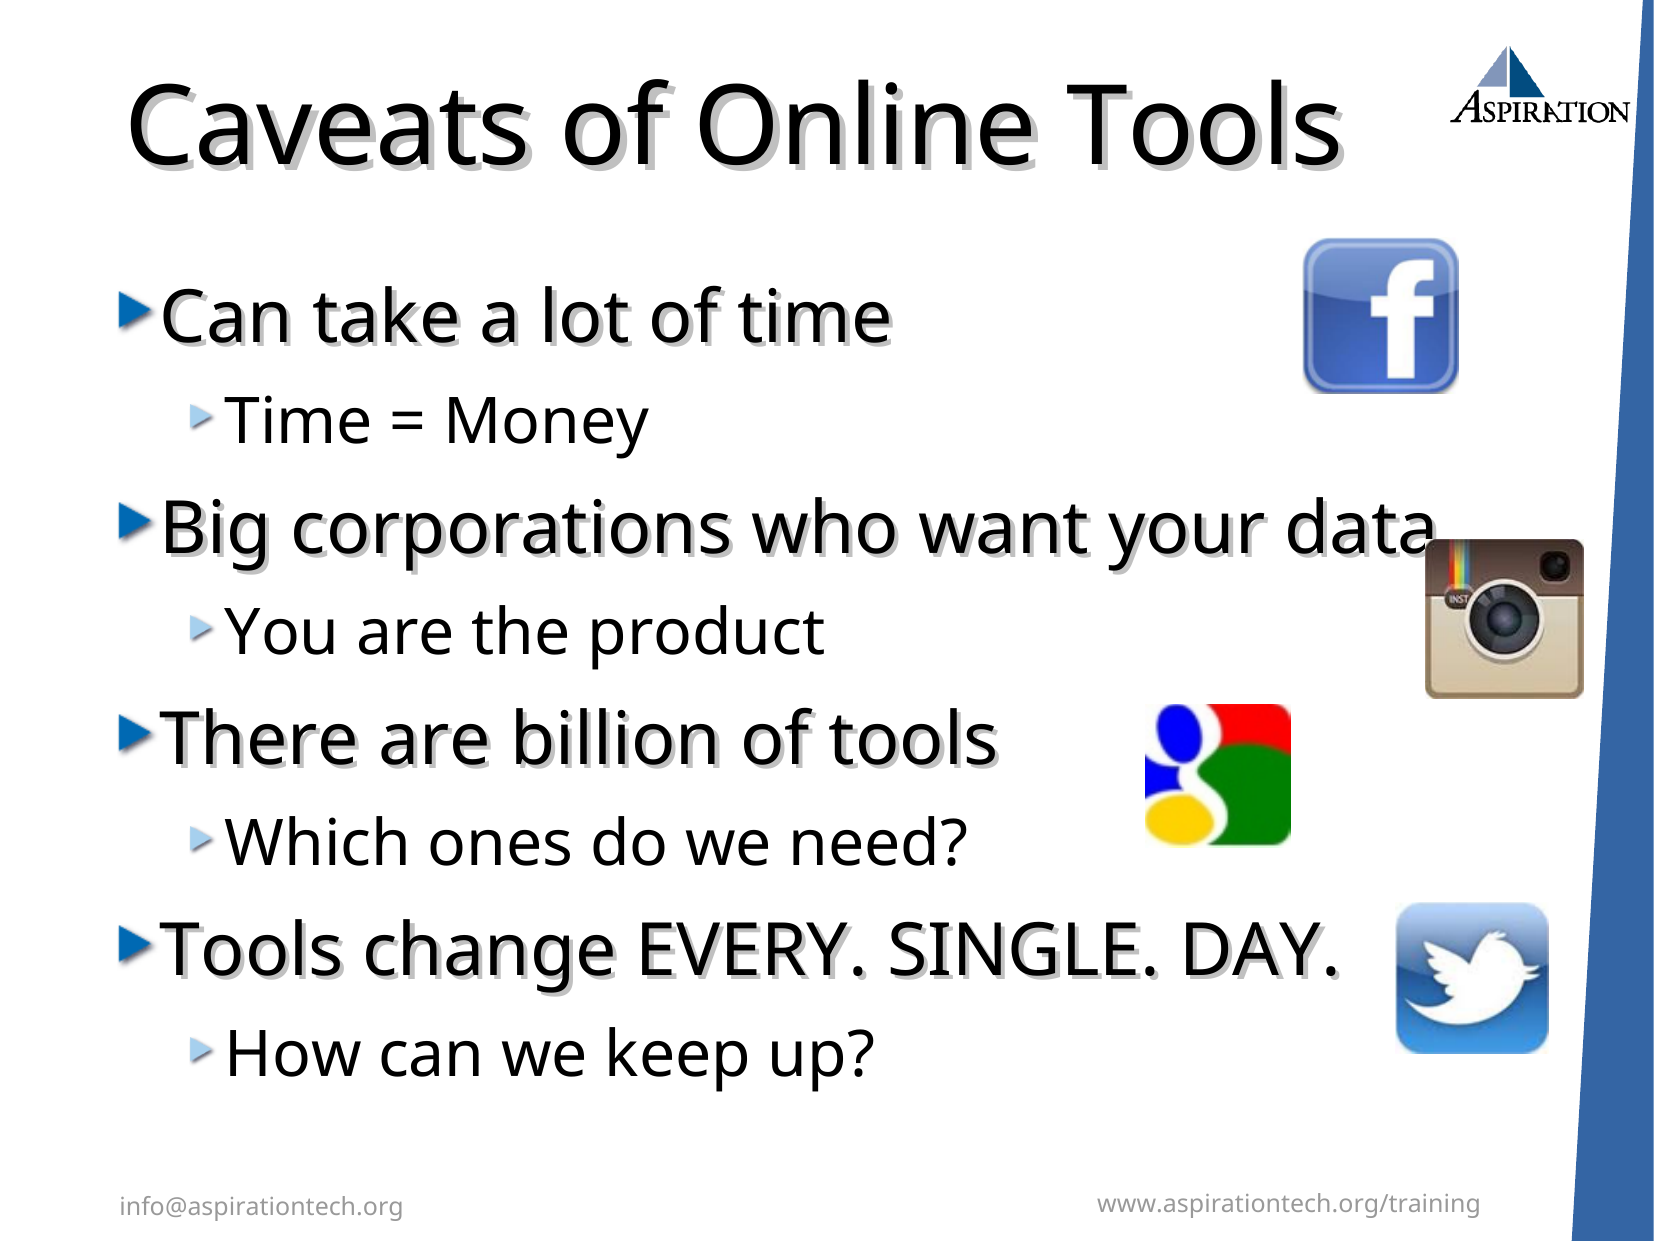

# Caveats of Online Tools
Can take a lot of time
Time = Money
Big corporations who want your data
You are the product
There are billion of tools
Which ones do we need?
Tools change EVERY. SINGLE. DAY.
How can we keep up?